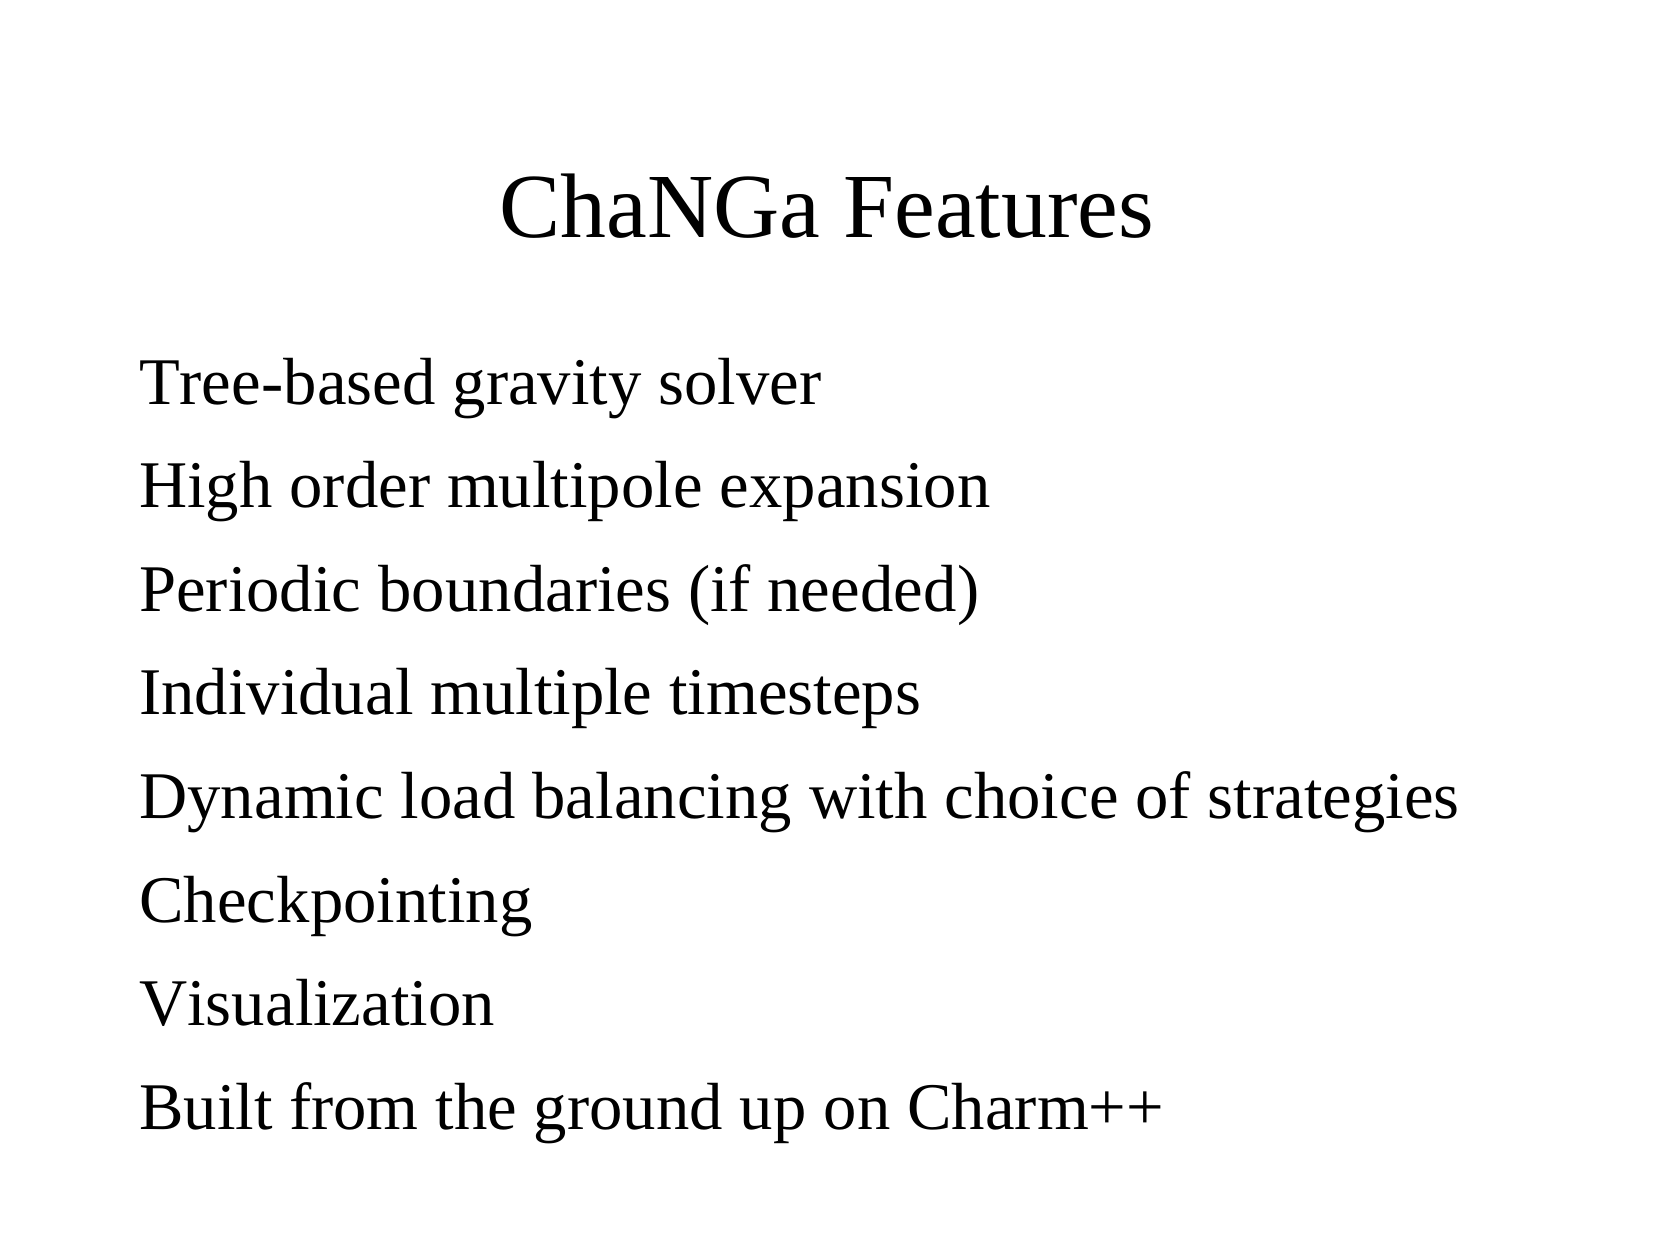

# ChaNGa Features
Tree-based gravity solver
High order multipole expansion
Periodic boundaries (if needed)
Individual multiple timesteps
Dynamic load balancing with choice of strategies
Checkpointing
Visualization
Built from the ground up on Charm++